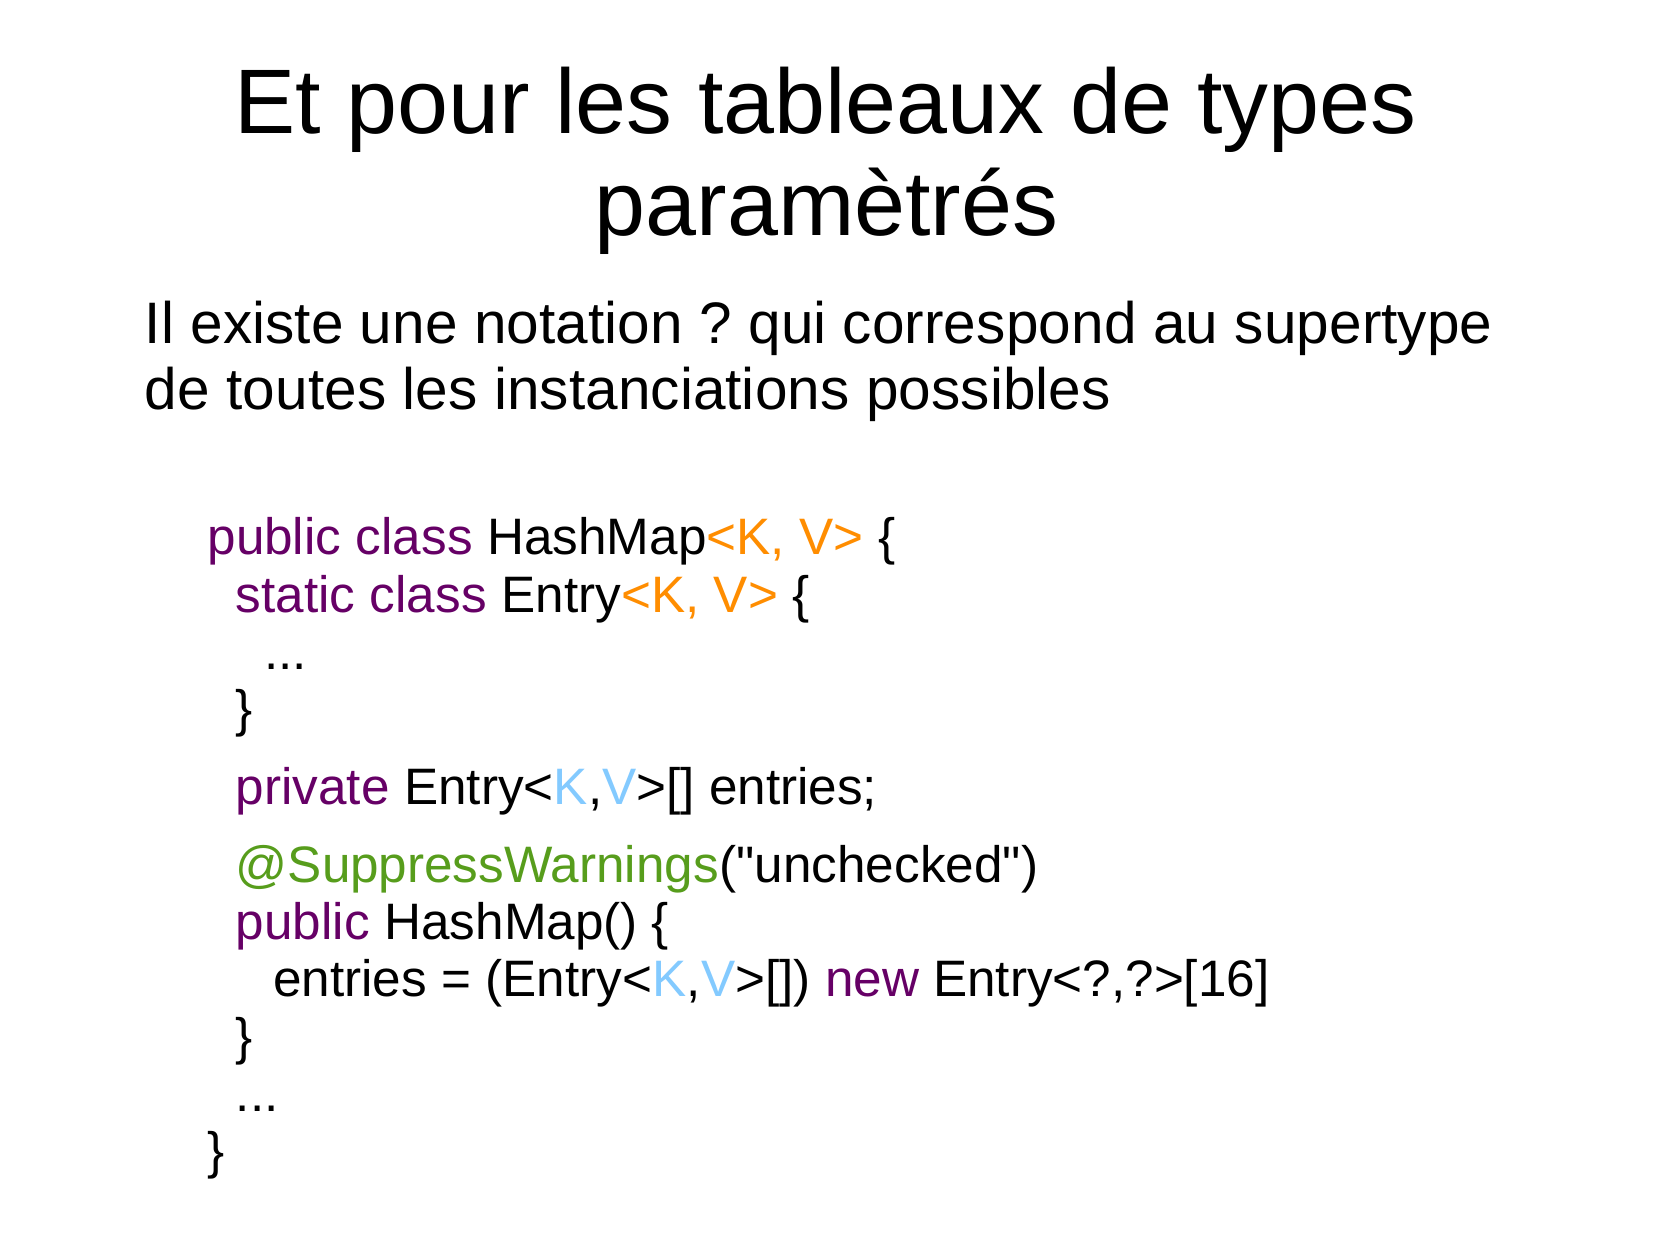

# Et pour les tableaux de types paramètrés
Il existe une notation ? qui correspond au supertype de toutes les instanciations possibles
public class HashMap<K, V> {
 static class Entry<K, V> {
 ...
 }
 private Entry<K,V>[] entries;
 @SuppressWarnings("unchecked")
 public HashMap() {
 		entries = (Entry<K,V>[]) new Entry<?,?>[16]
 }
 ...
}